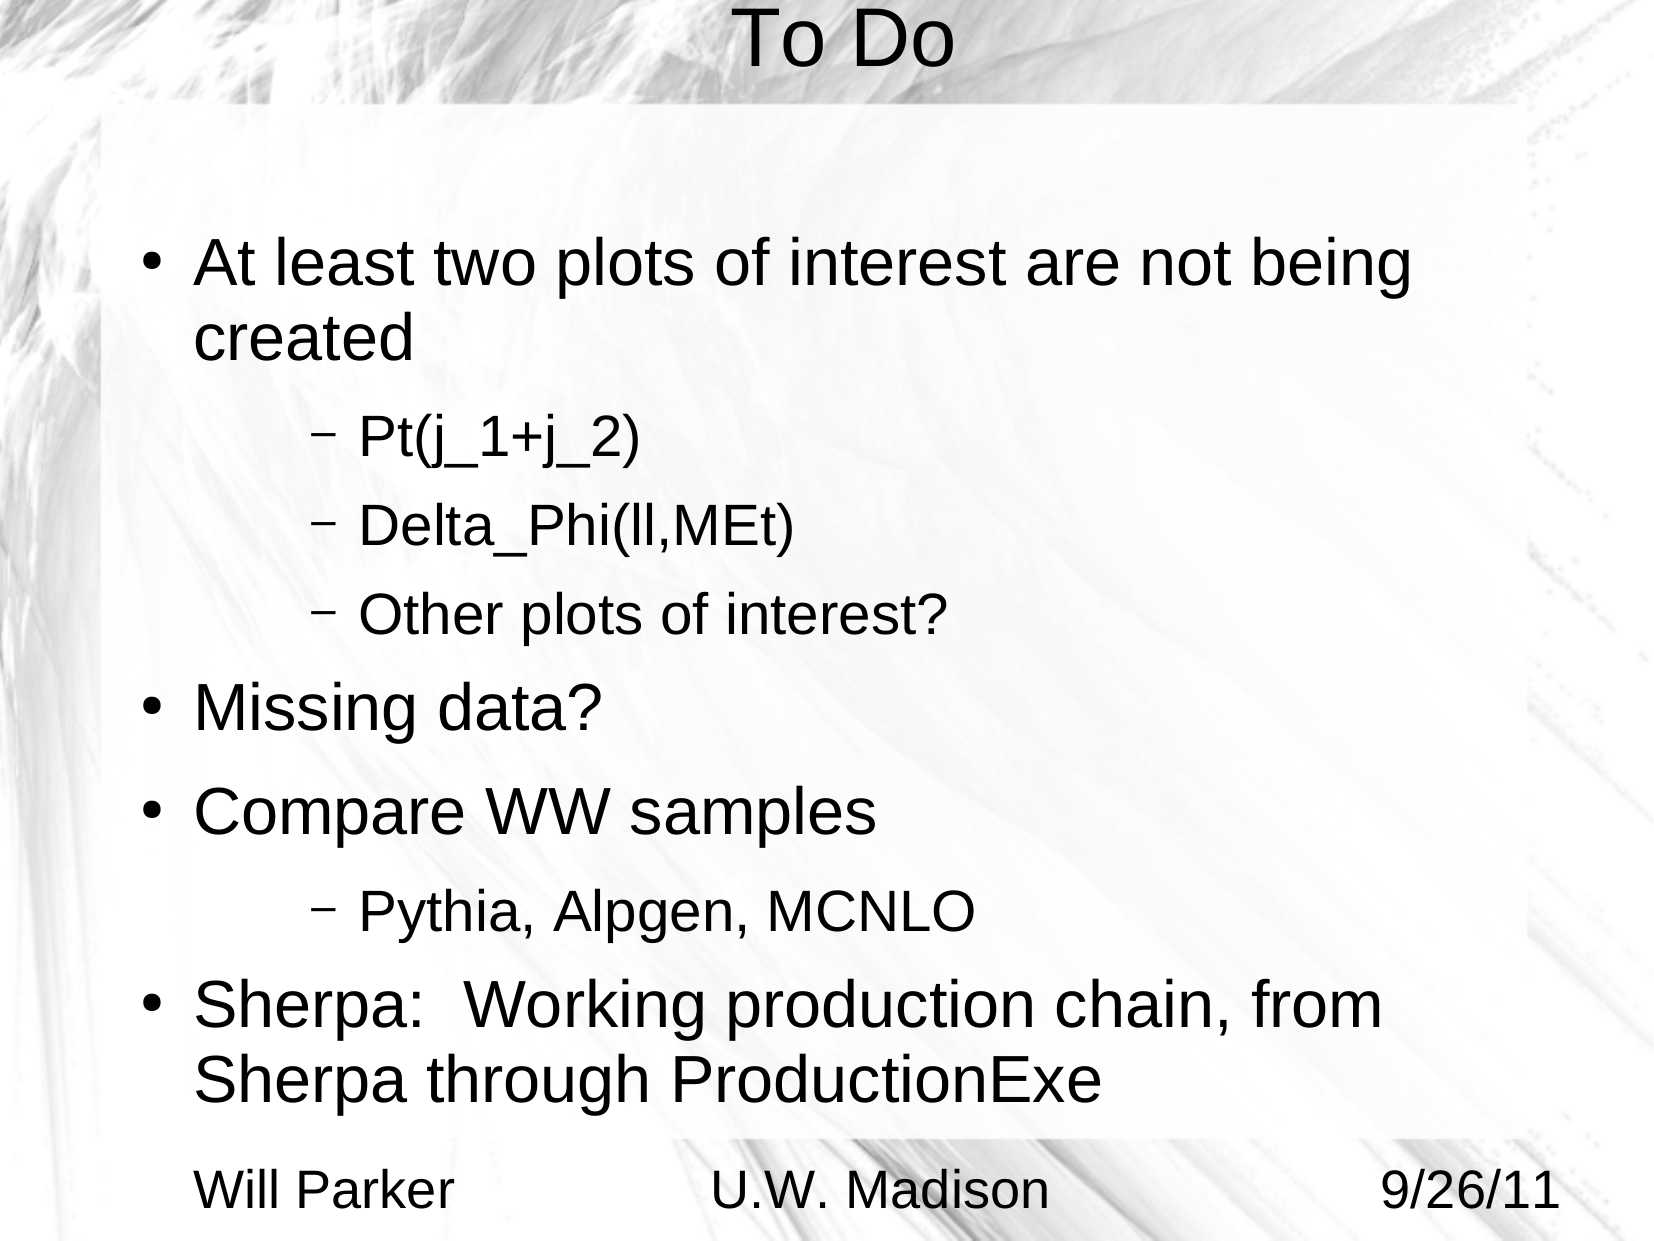

# To Do
At least two plots of interest are not being created
Pt(j_1+j_2)
Delta_Phi(ll,MEt)
Other plots of interest?
Missing data?
Compare WW samples
Pythia, Alpgen, MCNLO
Sherpa: Working production chain, from Sherpa through ProductionExe
Will Parker U.W. Madison 9/26/11